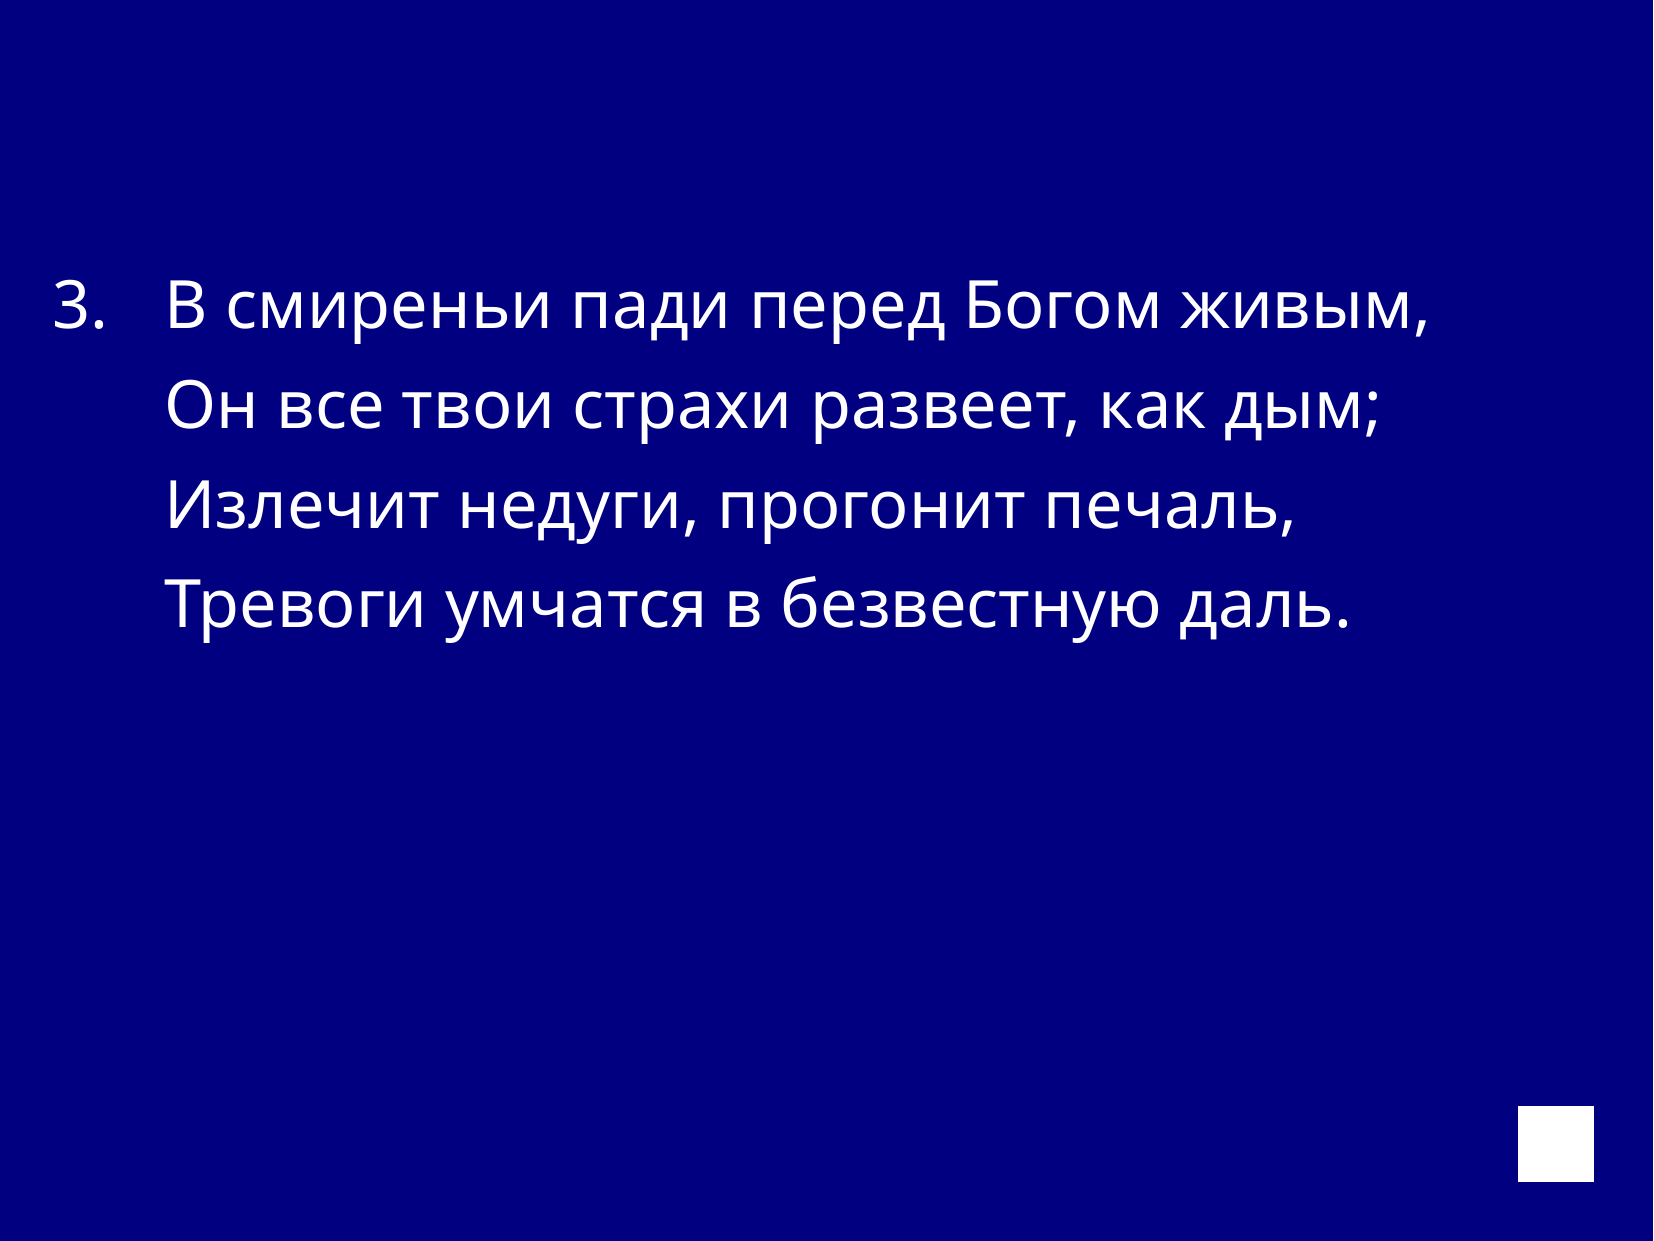

3.	В смиреньи пади перед Богом живым,
	Он все твои страхи развеет, как дым;
	Излечит недуги, прогонит печаль,
	Тревоги умчатся в безвестную даль.